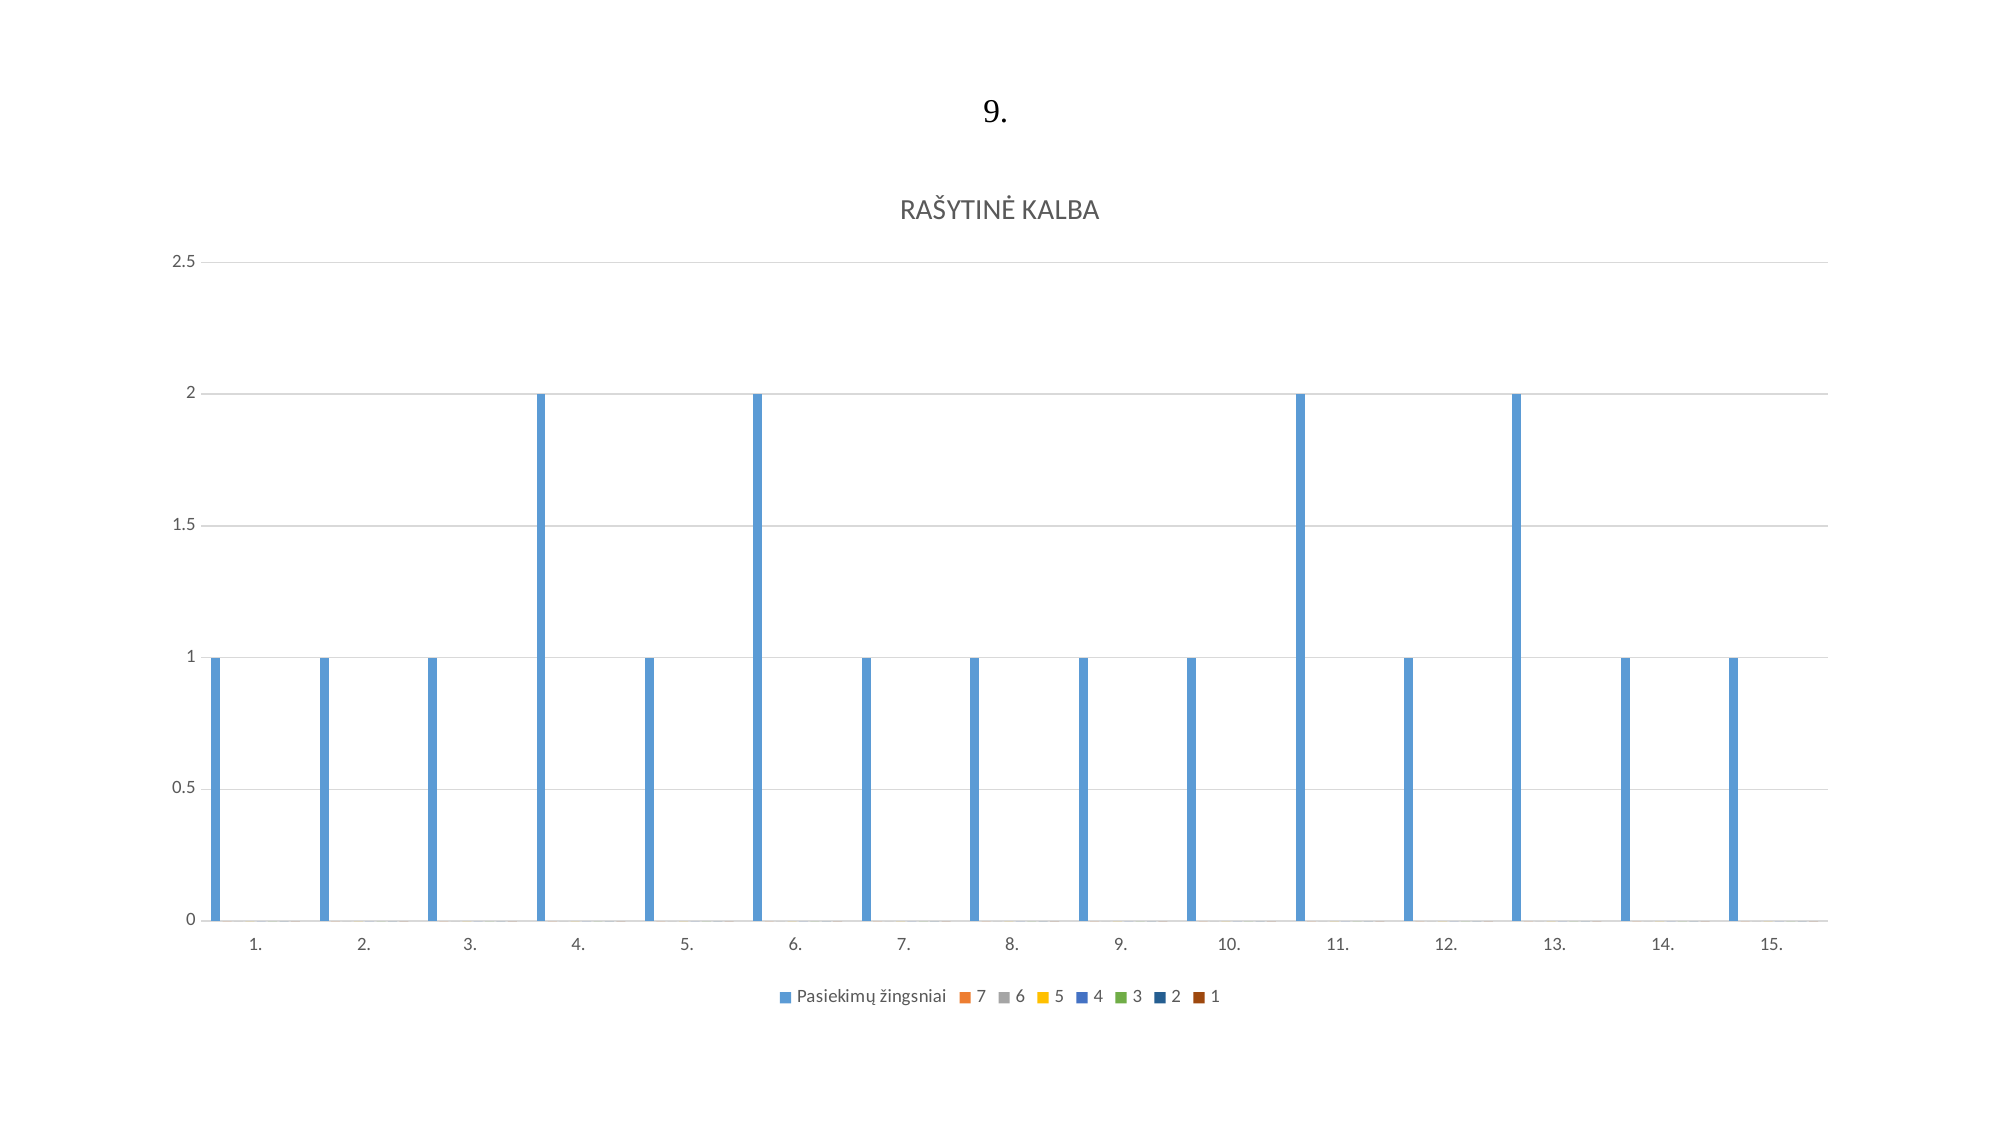

# 9.
### Chart: RAŠYTINĖ KALBA
| Category | Pasiekimų žingsniai | 7 | 6 | 5 | 4 | 3 | 2 | 1 |
|---|---|---|---|---|---|---|---|---|
| 1. | 1.0 | 0.0 | 0.0 | 0.0 | 0.0 | 0.0 | 0.0 | 0.0 |
| 2. | 1.0 | 0.0 | 0.0 | 0.0 | 0.0 | 0.0 | 0.0 | 0.0 |
| 3. | 1.0 | 0.0 | 0.0 | 0.0 | 0.0 | 0.0 | 0.0 | 0.0 |
| 4. | 2.0 | 0.0 | 0.0 | 0.0 | 0.0 | 0.0 | 0.0 | 0.0 |
| 5. | 1.0 | 0.0 | 0.0 | 0.0 | 0.0 | 0.0 | 0.0 | 0.0 |
| 6. | 2.0 | 0.0 | 0.0 | 0.0 | 0.0 | 0.0 | 0.0 | 0.0 |
| 7. | 1.0 | 0.0 | 0.0 | 0.0 | 0.0 | 0.0 | 0.0 | 0.0 |
| 8. | 1.0 | 0.0 | 0.0 | 0.0 | 0.0 | 0.0 | 0.0 | 0.0 |
| 9. | 1.0 | 0.0 | 0.0 | 0.0 | 0.0 | 0.0 | 0.0 | 0.0 |
| 10. | 1.0 | 0.0 | 0.0 | 0.0 | 0.0 | 0.0 | 0.0 | 0.0 |
| 11. | 2.0 | 0.0 | 0.0 | 0.0 | 0.0 | 0.0 | 0.0 | 0.0 |
| 12. | 1.0 | 0.0 | 0.0 | 0.0 | 0.0 | 0.0 | 0.0 | 0.0 |
| 13. | 2.0 | 0.0 | 0.0 | 0.0 | 0.0 | 0.0 | 0.0 | 0.0 |
| 14. | 1.0 | 0.0 | 0.0 | 0.0 | 0.0 | 0.0 | 0.0 | 0.0 |
| 15. | 1.0 | 0.0 | 0.0 | 0.0 | 0.0 | 0.0 | 0.0 | 0.0 |